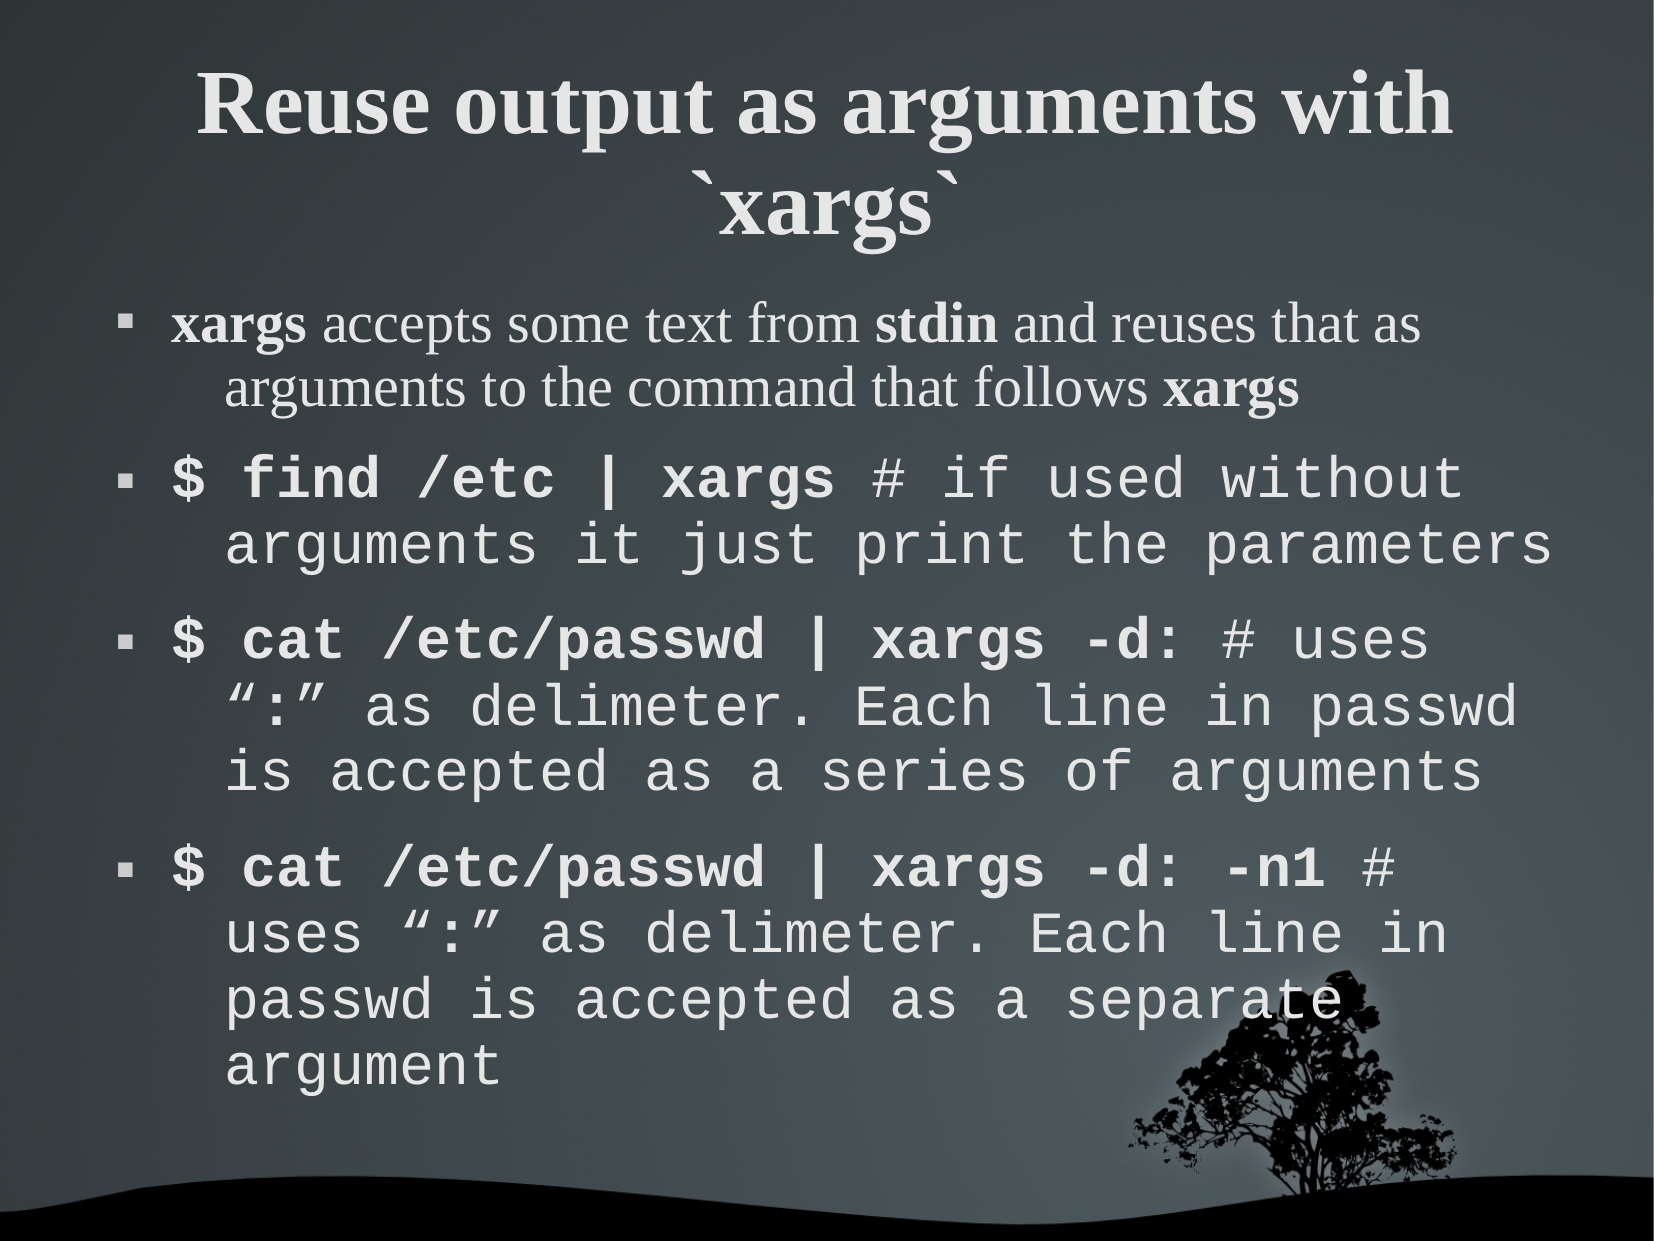

# Reuse output as arguments with `xargs`
xargs accepts some text from stdin and reuses that as arguments to the command that follows xargs
$ find /etc | xargs # if used without arguments it just print the parameters
$ cat /etc/passwd | xargs -d: # uses “:” as delimeter. Each line in passwd is accepted as a series of arguments
$ cat /etc/passwd | xargs -d: -n1 # uses “:” as delimeter. Each line in passwd is accepted as a separate argument